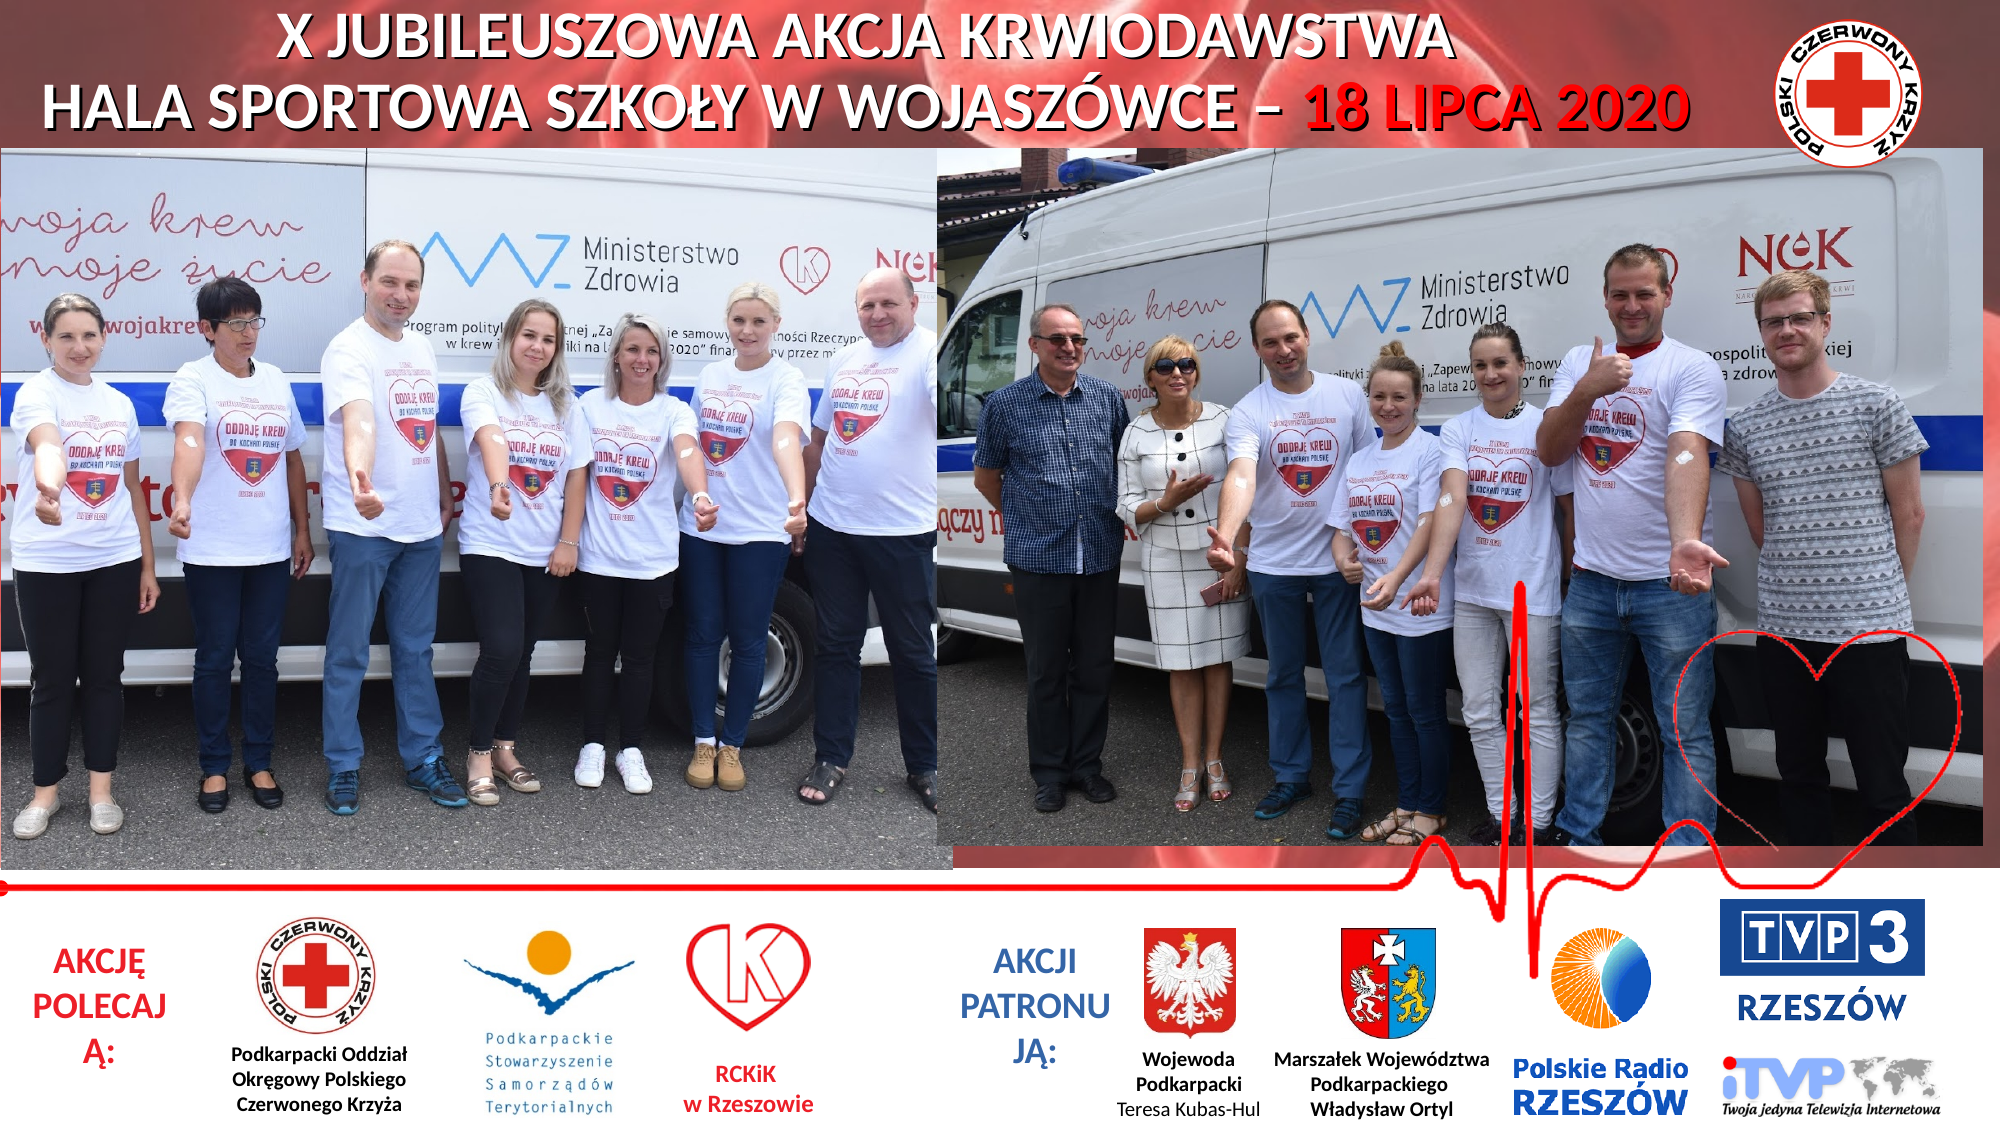

# x Jubileuszowa Akcja Krwiodawstwa hala sportowa szkoły w wojaszówce – 18 lipca 2020
Akcję polecają:
Akcji patronują:
Podkarpacki Oddział Okręgowy Polskiego Czerwonego Krzyża
Wojewoda Podkarpacki
Teresa Kubas-Hul
Marszałek Województwa Podkarpackiego
Władysław Ortyl
RCKiK
w Rzeszowie